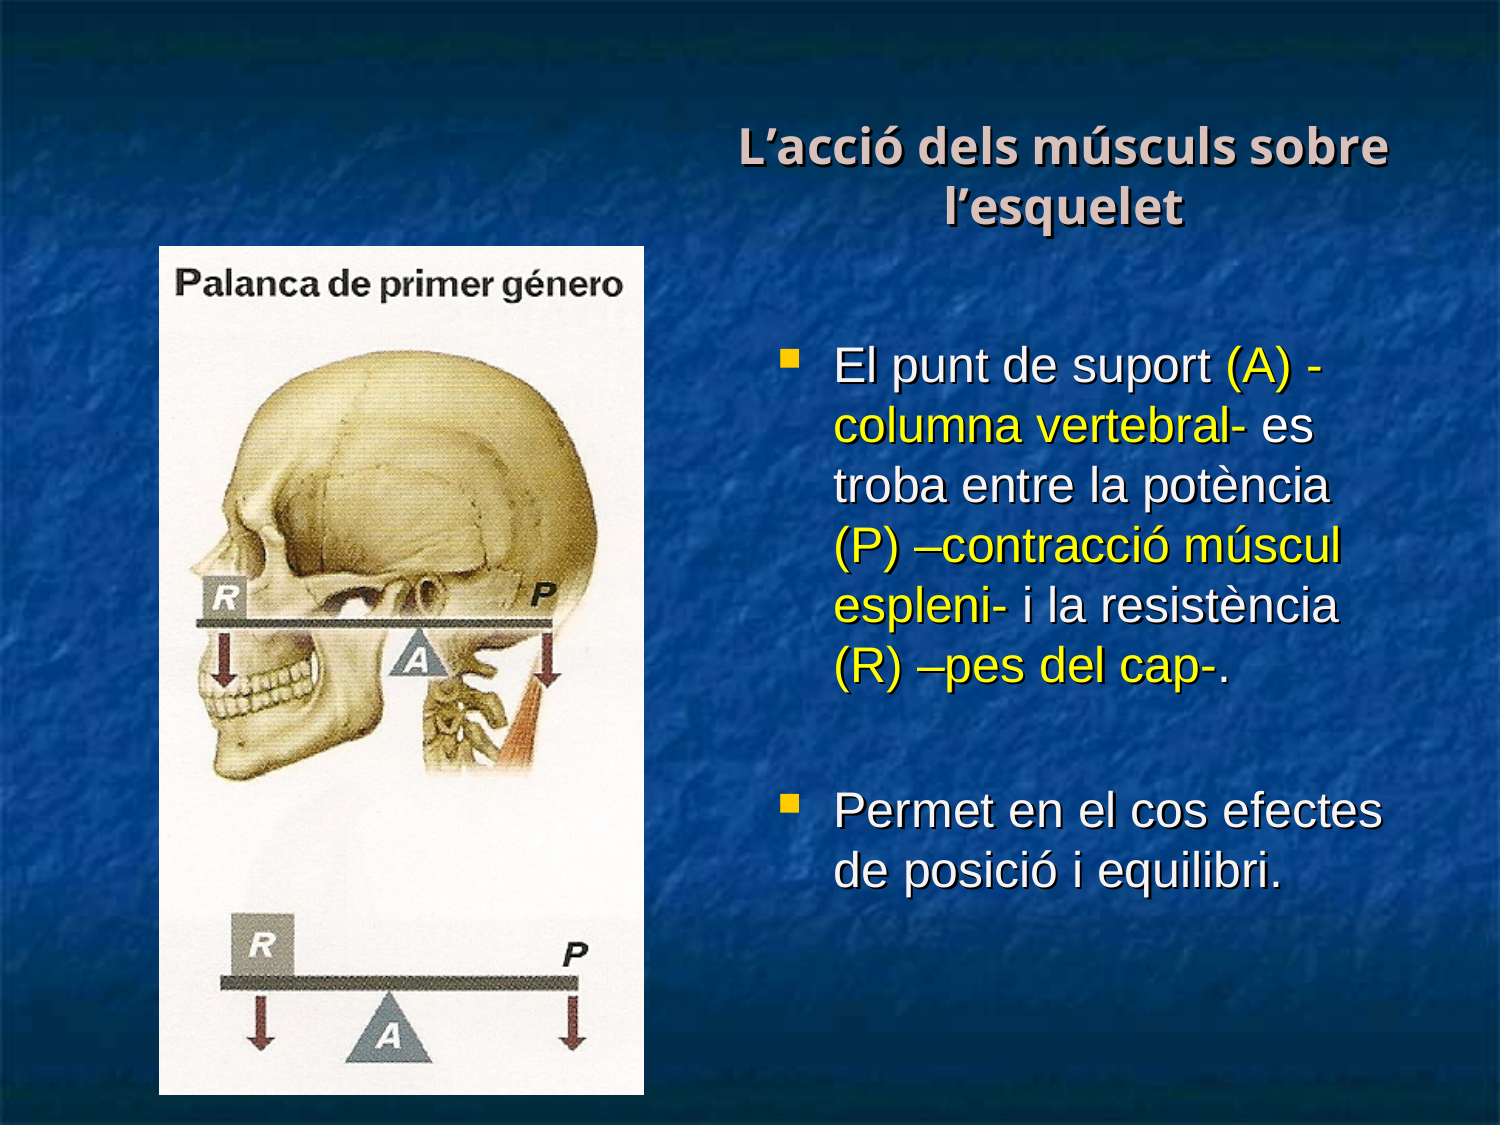

# L’acció dels músculs sobre l’esquelet
El punt de suport (A) -columna vertebral- es troba entre la potència (P) –contracció múscul espleni- i la resistència (R) –pes del cap-.
Permet en el cos efectes de posició i equilibri.